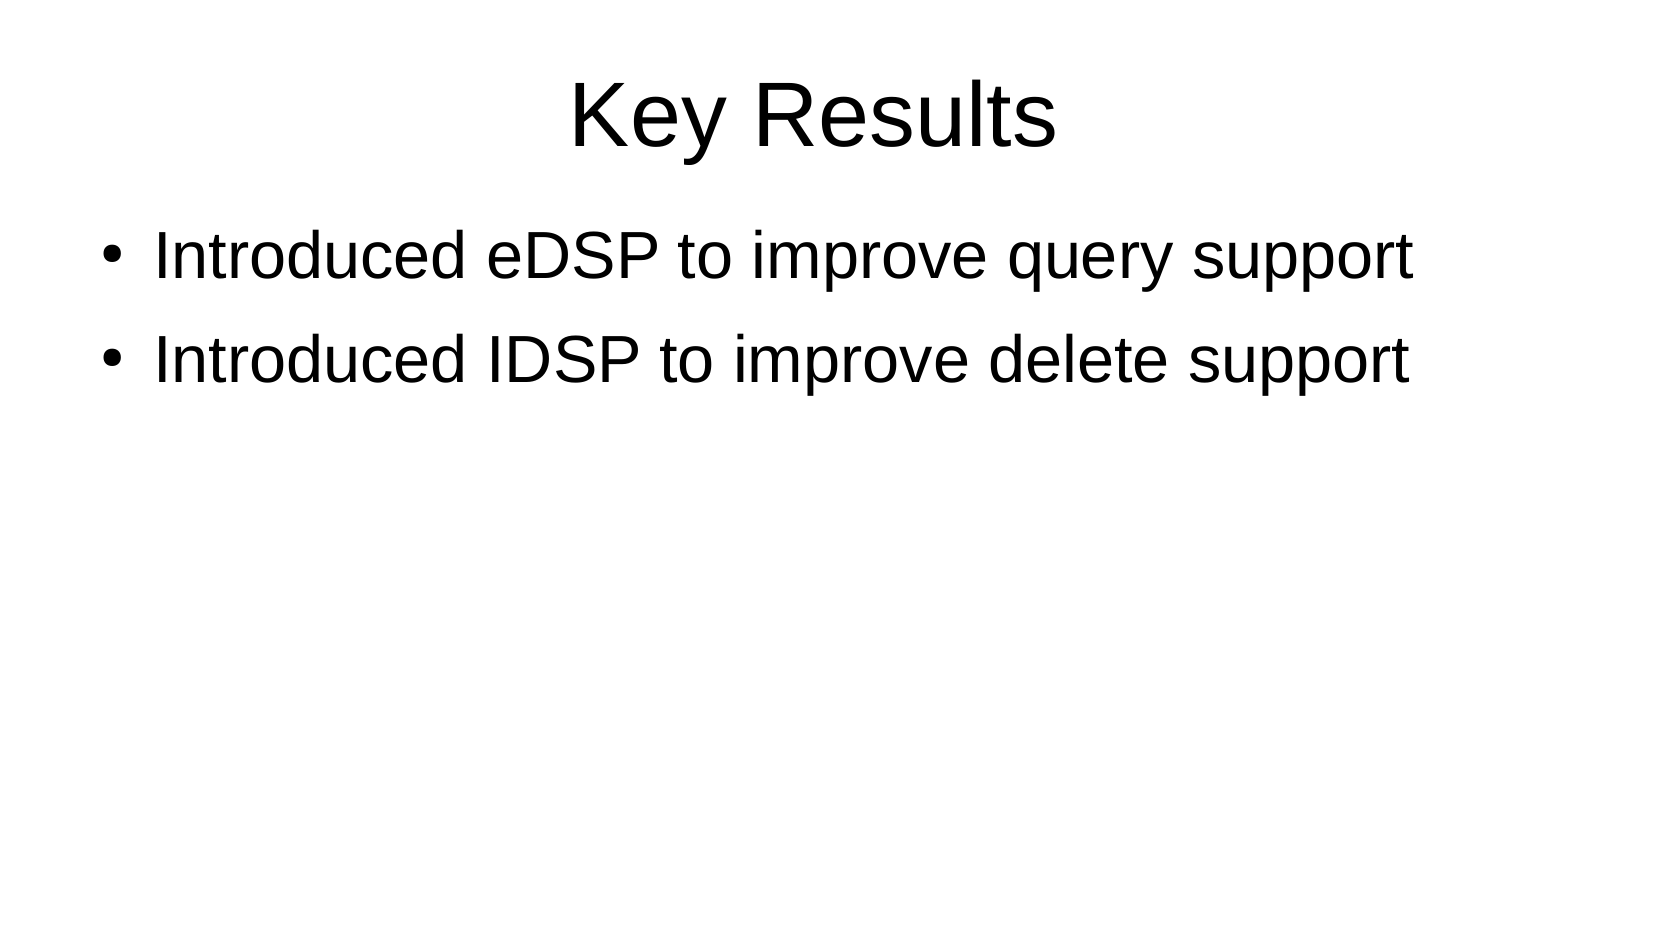

# Key Results
Introduced eDSP to improve query support
Introduced IDSP to improve delete support